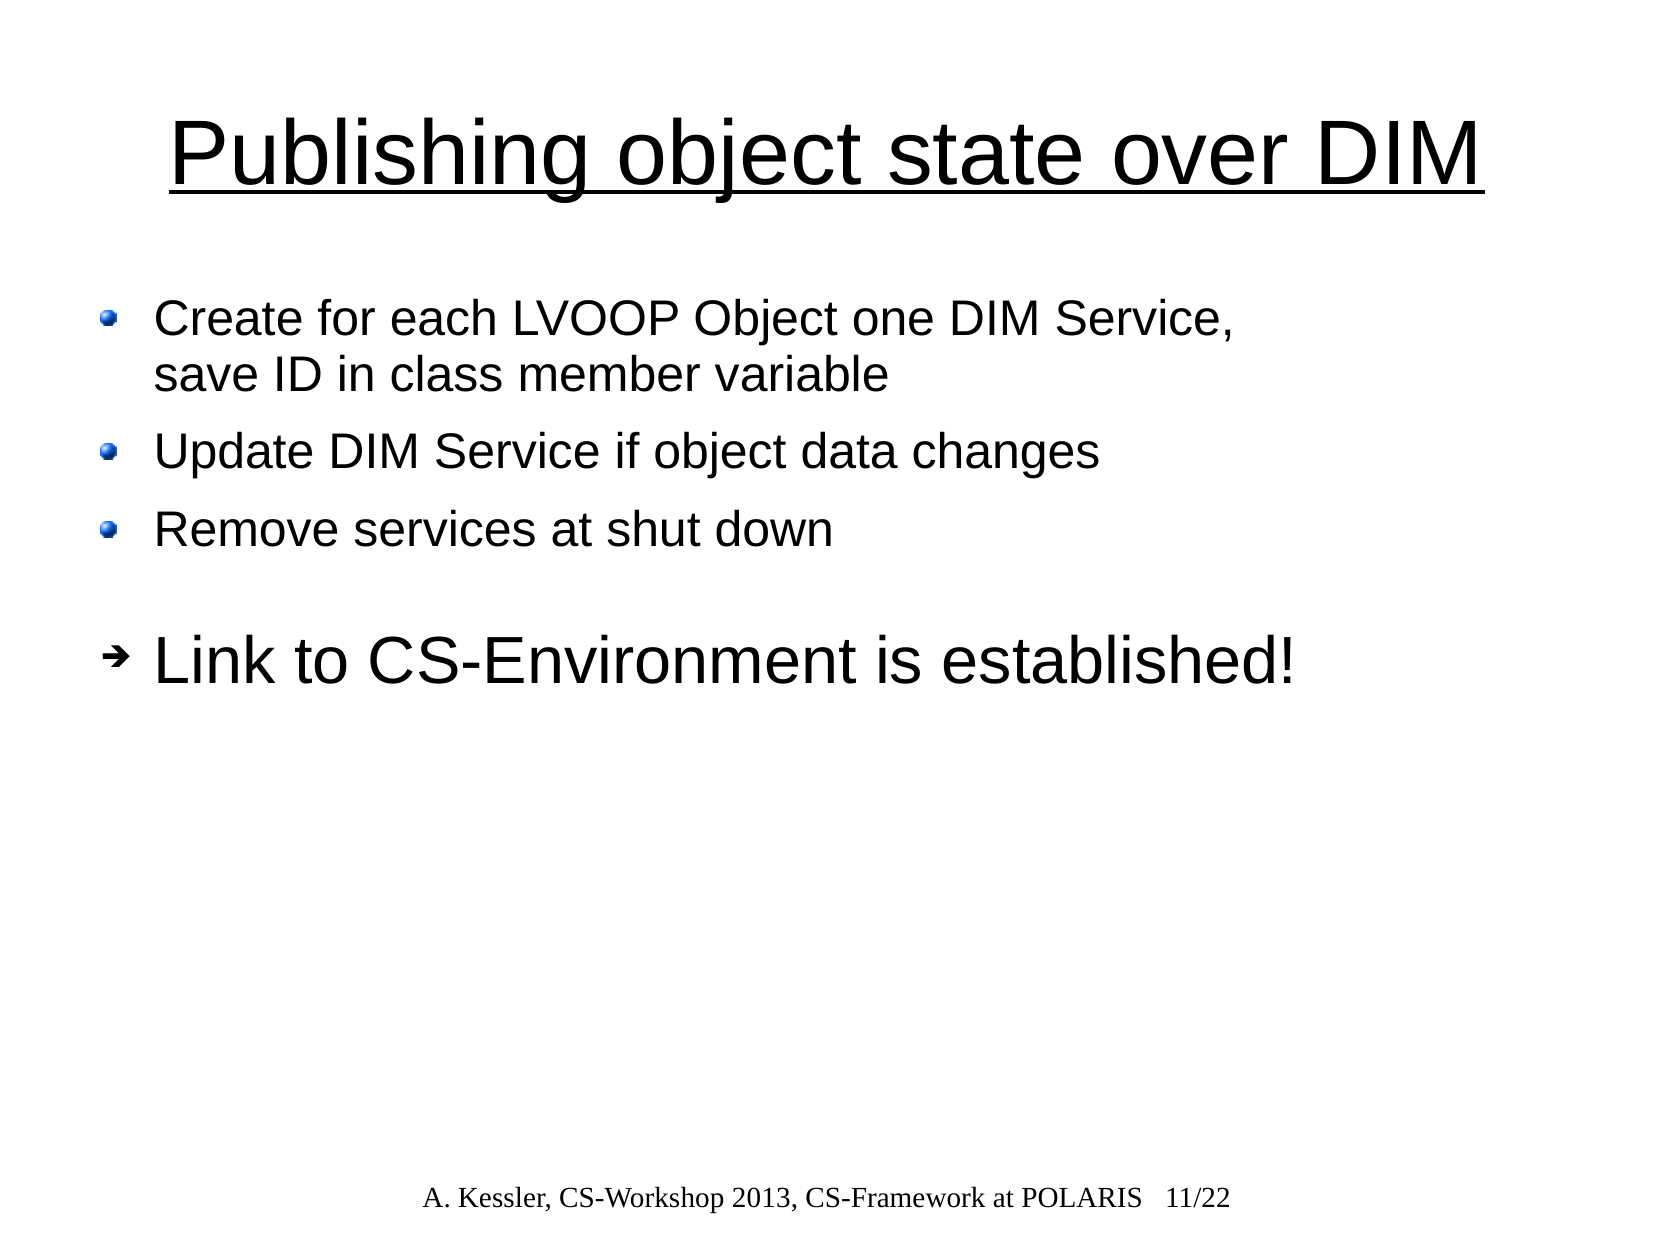

# Publishing object state over DIM
Create for each LVOOP Object one DIM Service,
save ID in class member variable
Update DIM Service if object data changes
Remove services at shut down
Link to CS-Environment is established!
A. Kessler, CS-Workshop 2013, CS-Framework at POLARIS